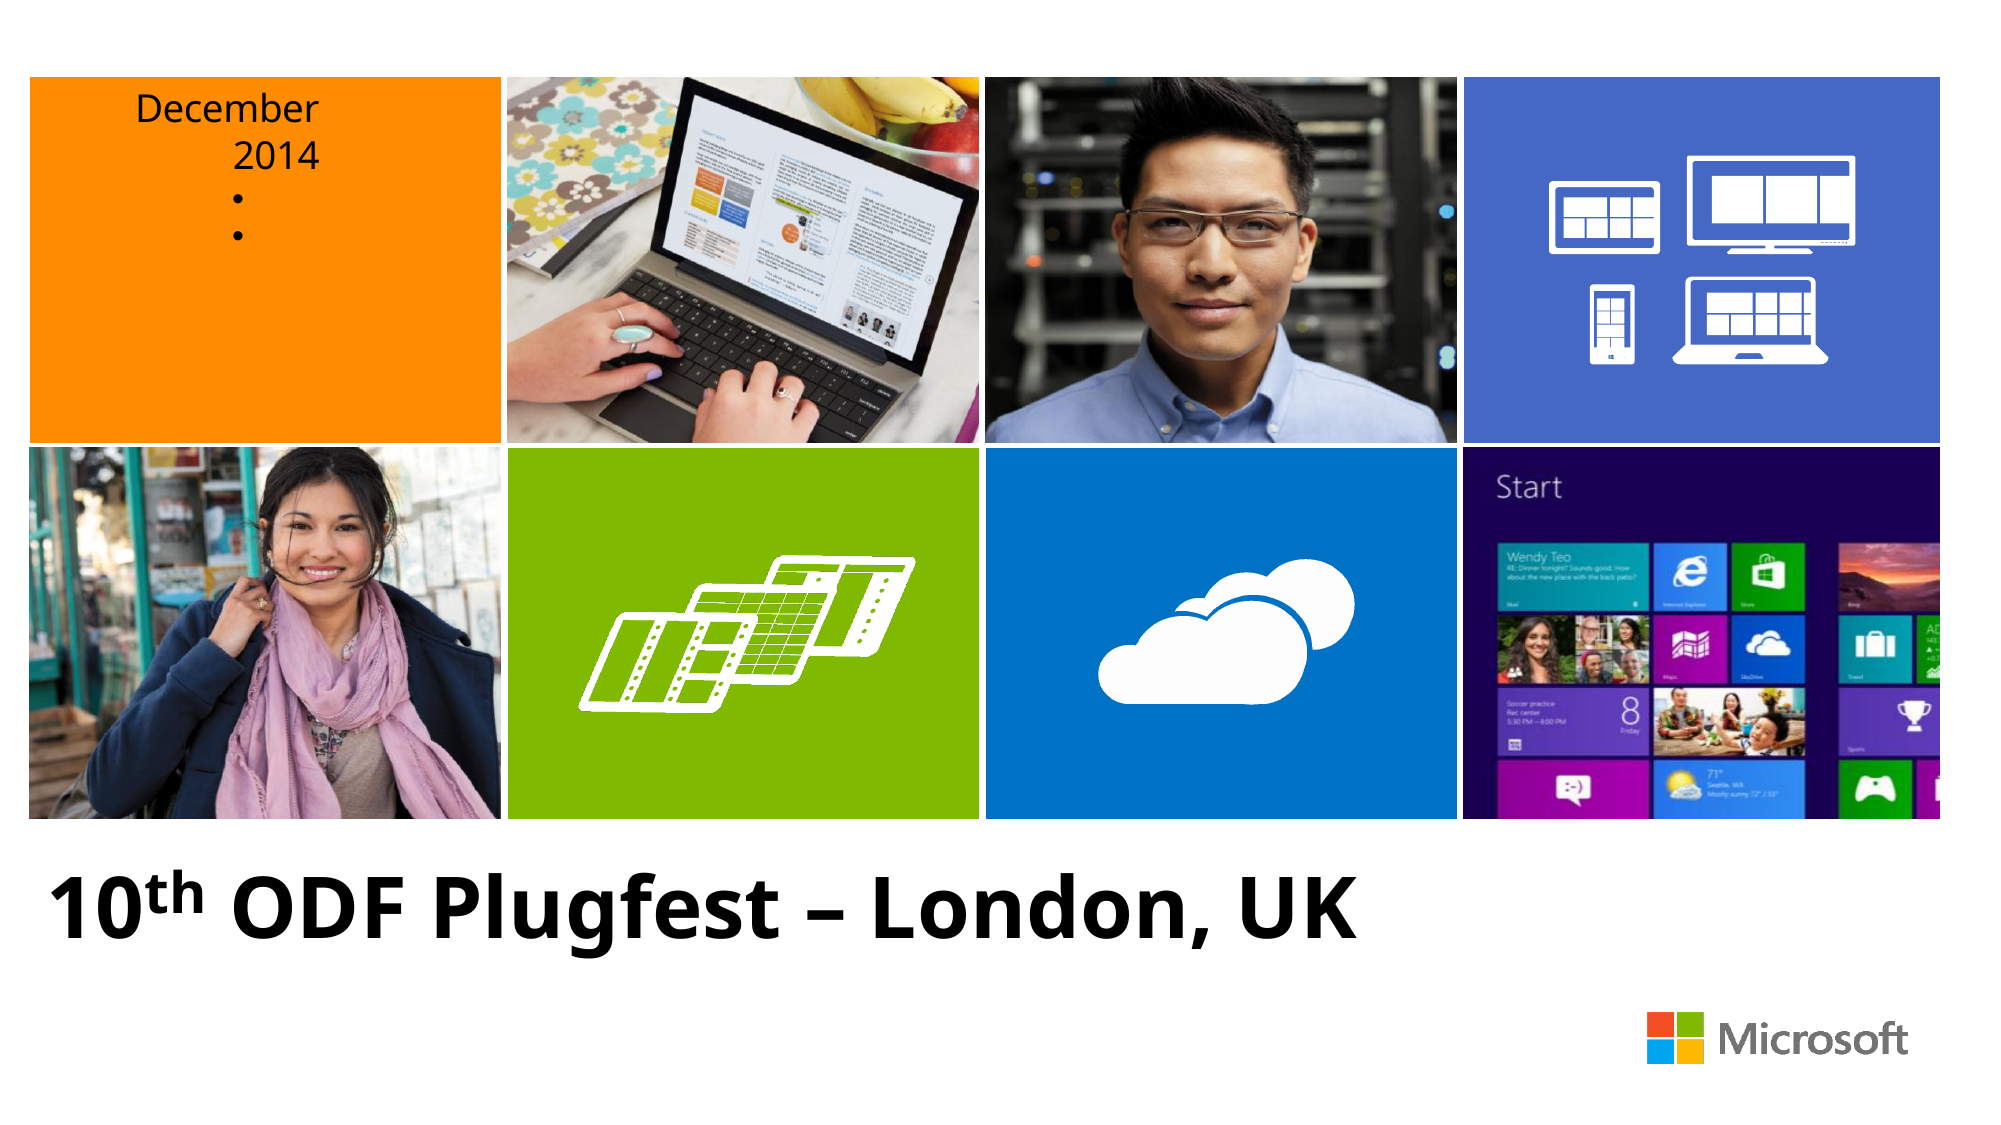

December
2014
# 10th ODF Plugfest – London, UK